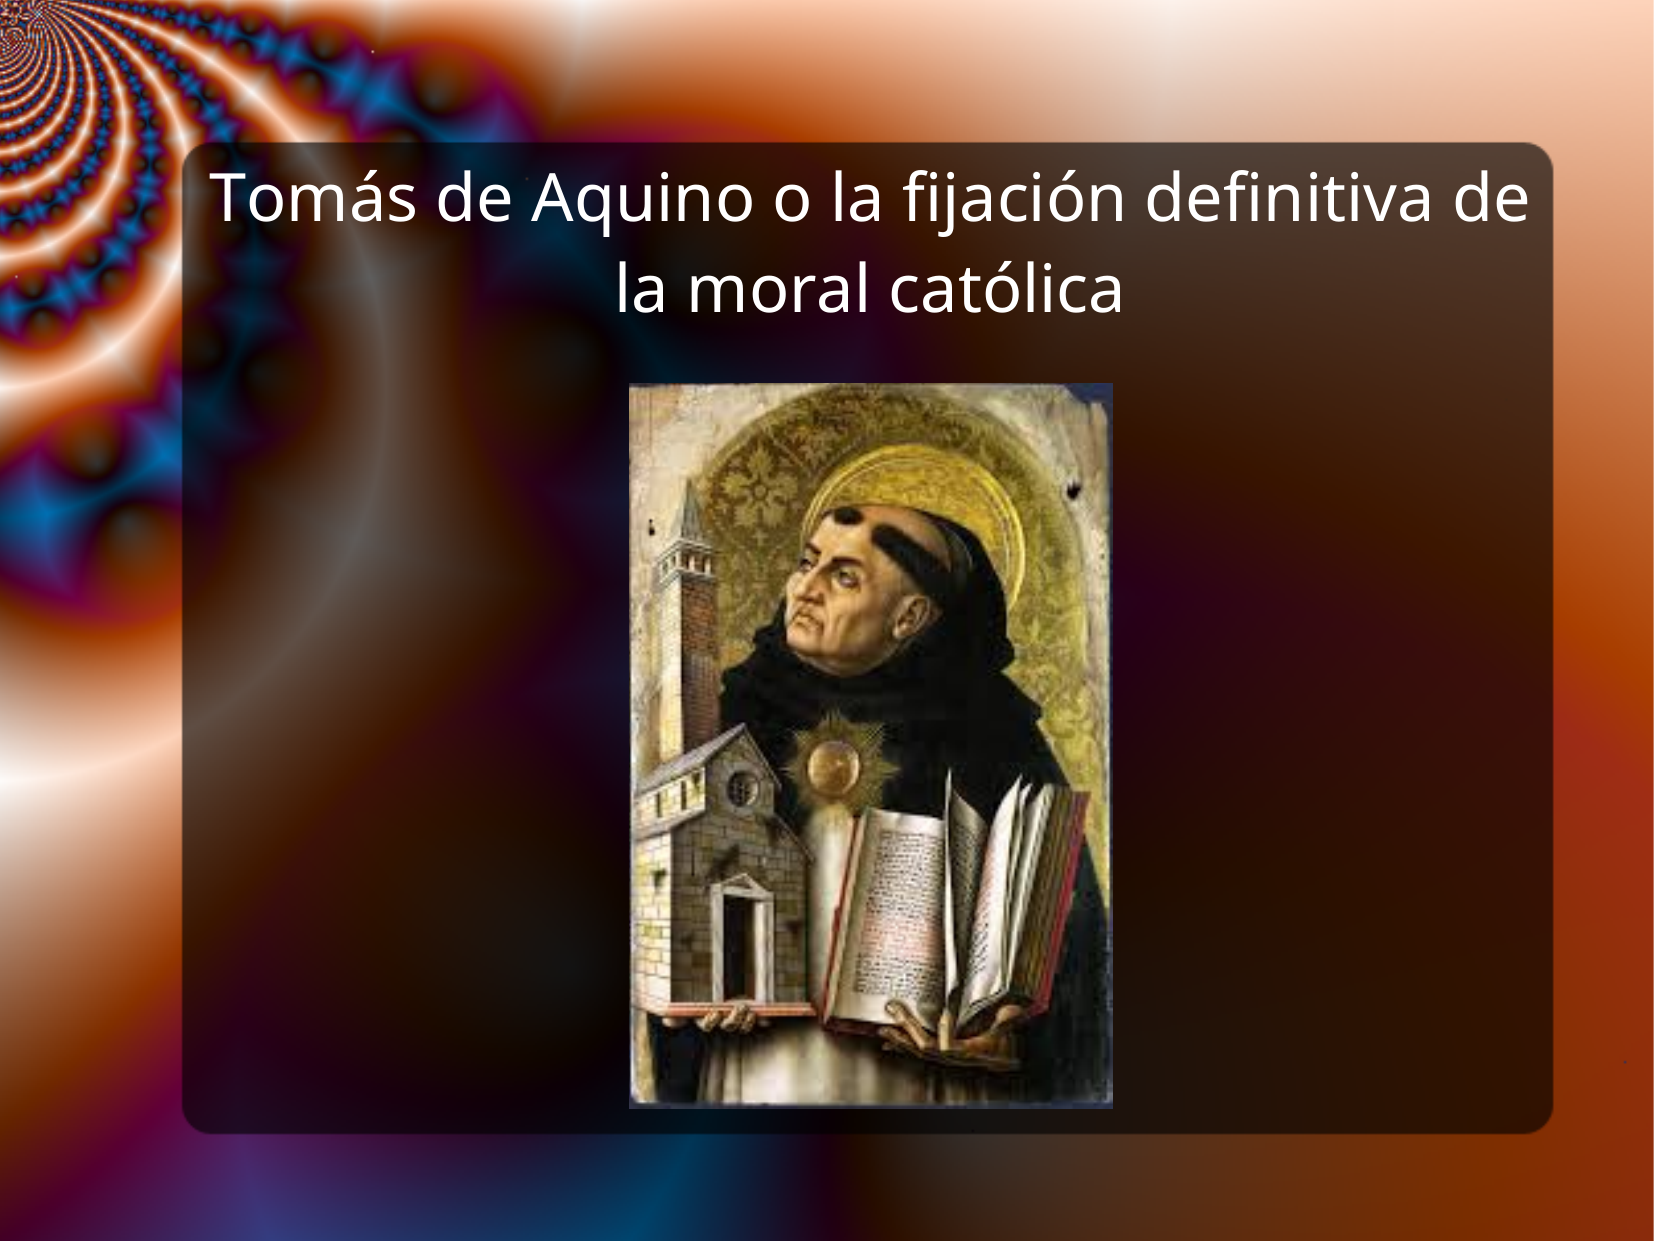

# Tomás de Aquino o la fijación definitiva de la moral católica